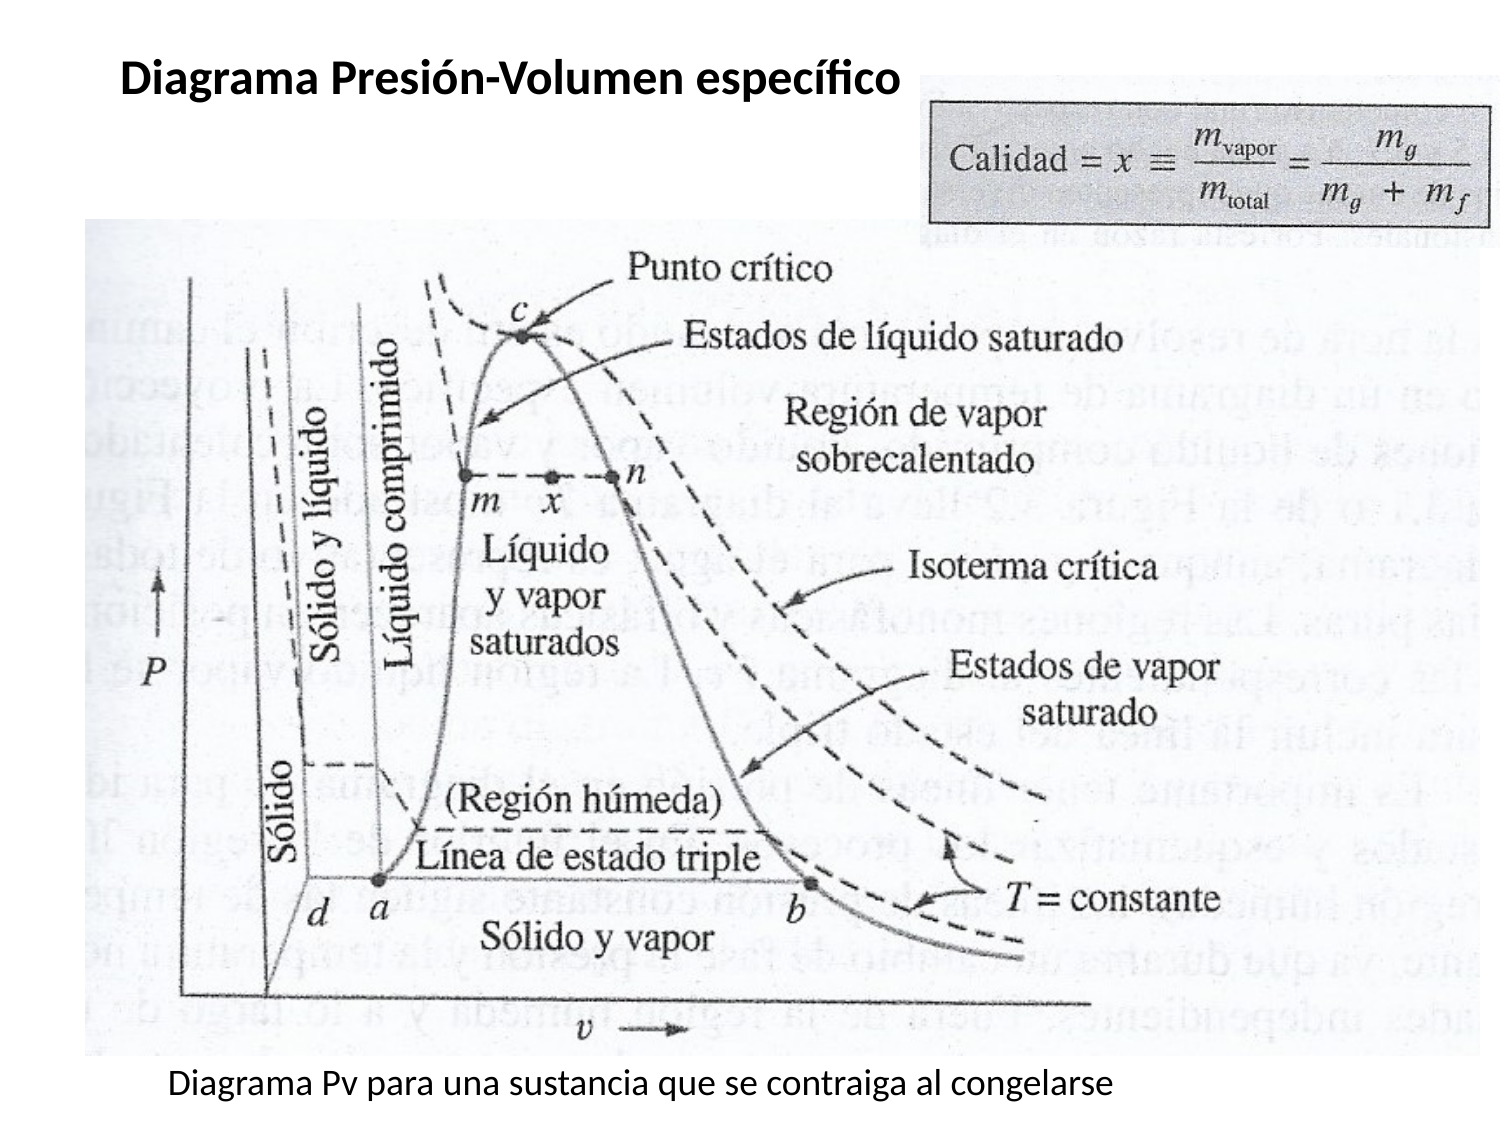

Diagrama Presión-Volumen específico
Diagrama Pv para una sustancia que se contraiga al congelarse